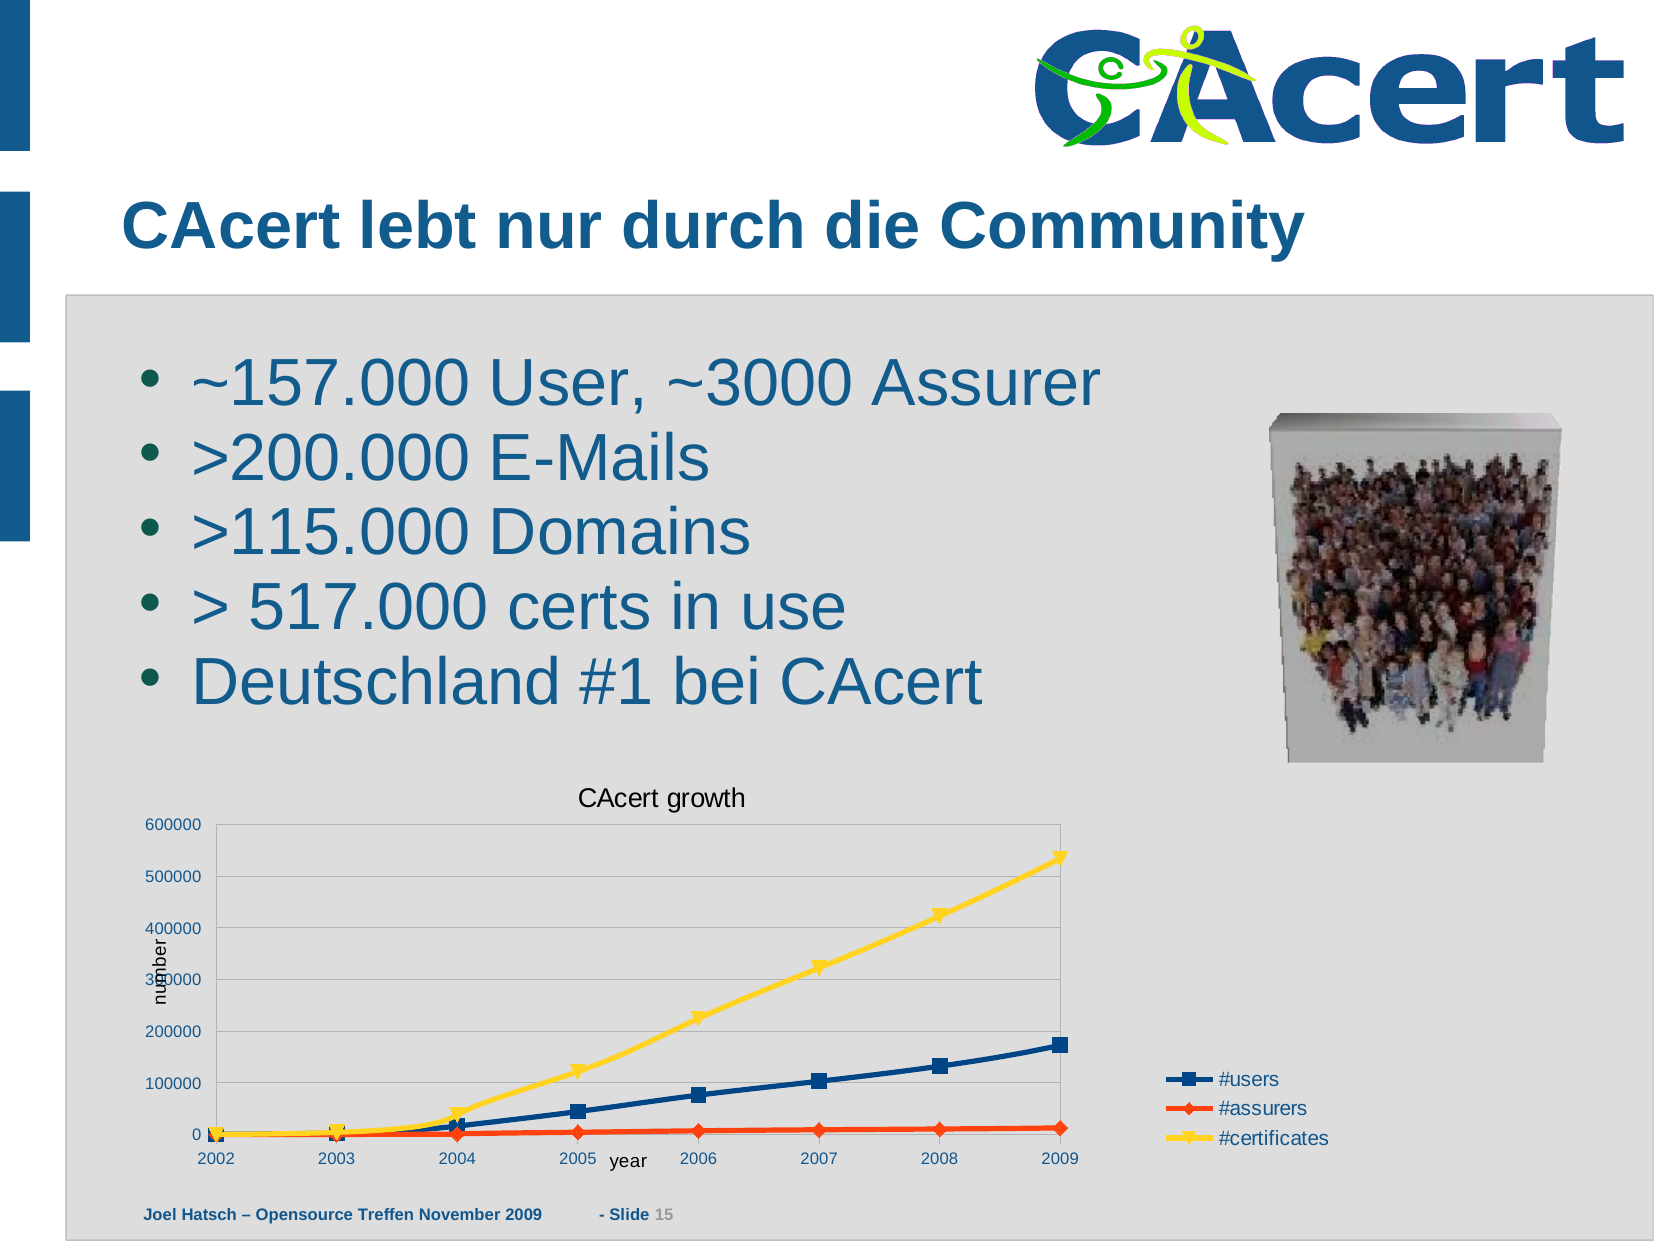

# CAcert lebt nur durch die Community
~157.000 User, ~3000 Assurer
>200.000 E-Mails
>115.000 Domains
> 517.000 certs in use
Deutschland #1 bei CAcert
### Chart: CAcert growth
| Category | #users | #assurers | #certificates |
|---|---|---|---|
| 2002 | 161.0 | 0.0 | 147.0 |
| 2003 | 2921.0 | 75.0 | 4140.0 |
| 2004 | 16227.0 | 930.0 | 38051.0 |
| 2005 | 44341.0 | 4297.0 | 121782.0 |
| 2006 | 76169.0 | 7161.0 | 224623.0 |
| 2007 | 102978.0 | 9135.0 | 322309.0 |
| 2008 | 132150.0 | 10598.0 | 422735.0 |
| 2009 | 172662.0 | 12890.0 | 534275.0 |